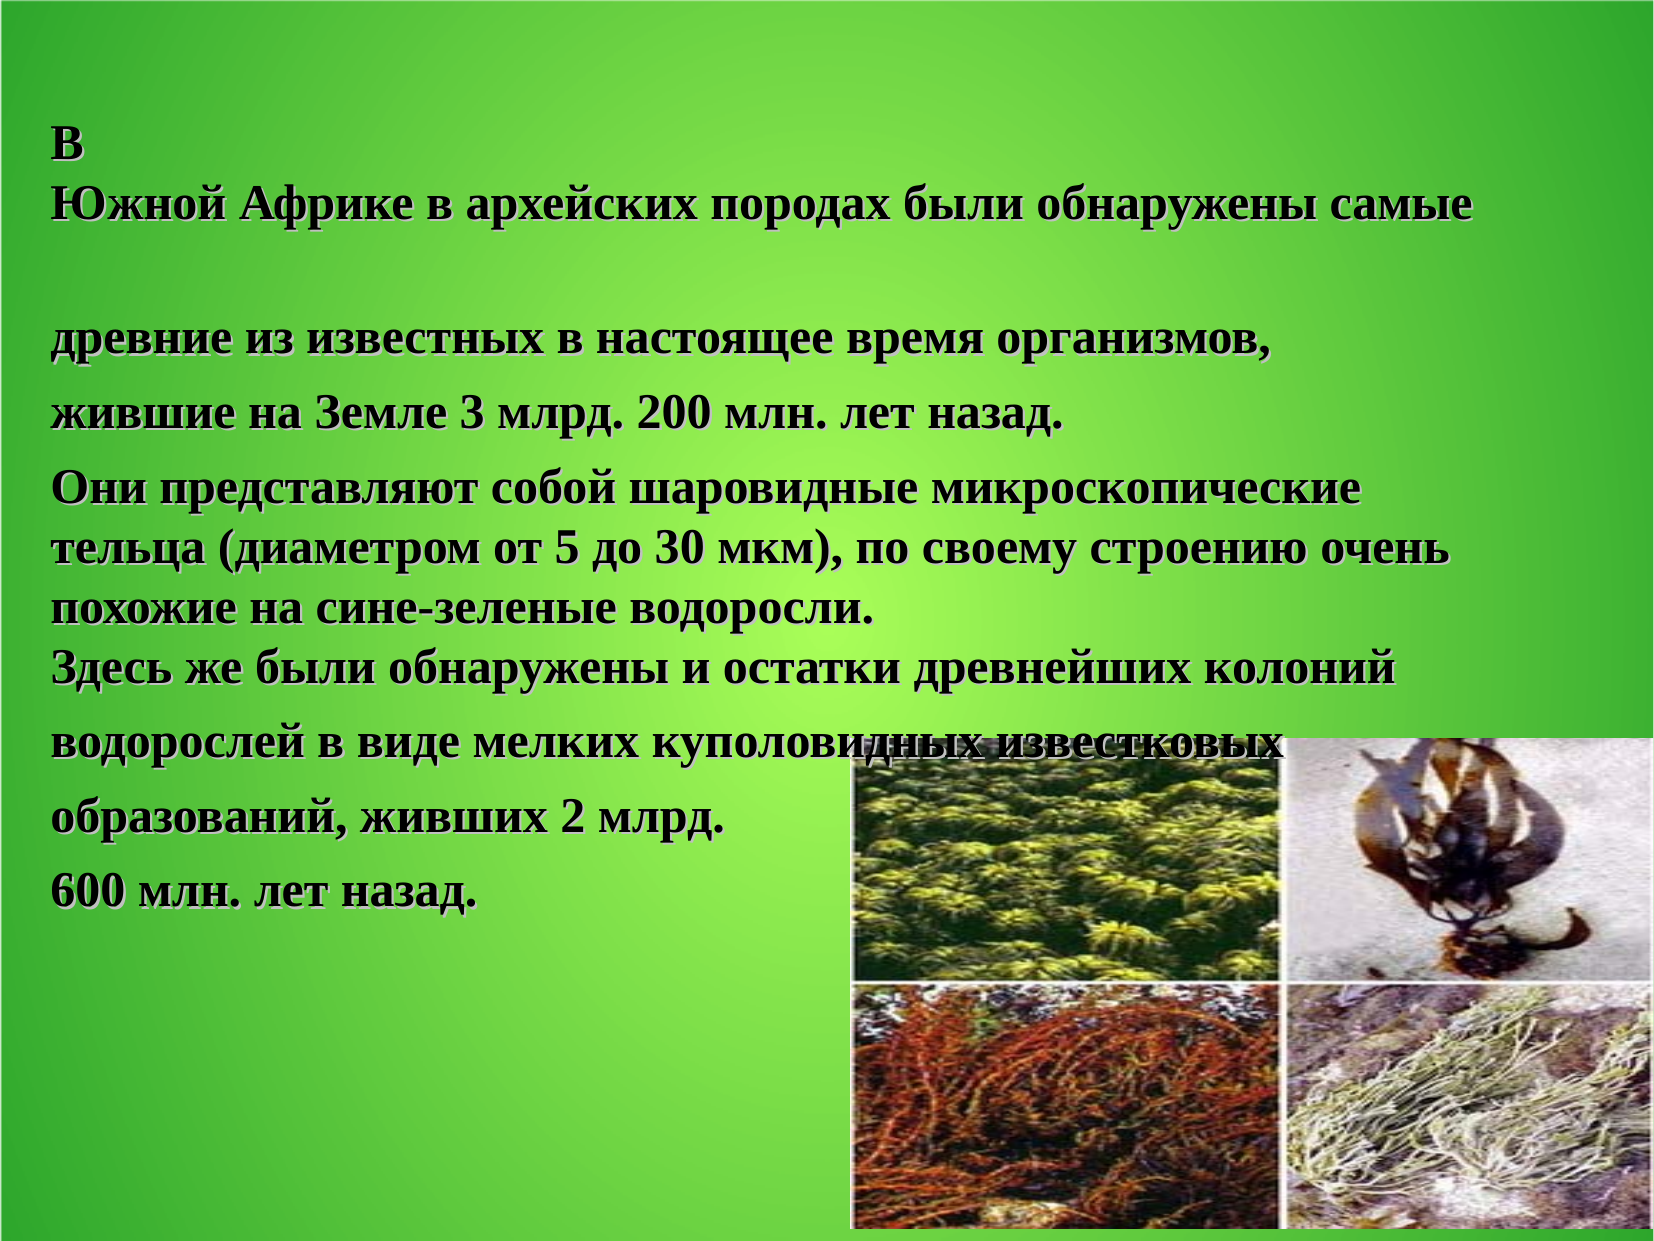

В Южной Африке в архейских породах были обнаружены самые
древние из известных в настоящее время организмов,
жившие на Земле 3 млрд. 200 млн. лет назад.
Они представляют собой шаровидные микроскопические  тельца (диаметром от 5 до 30 мкм), по своему строению очень  похожие на сине-зеленые водоросли. Здесь же были обнаружены и остатки древнейших колоний
водорослей в виде мелких куполовидных известковых
образований, живших 2 млрд.
600 млн. лет назад.